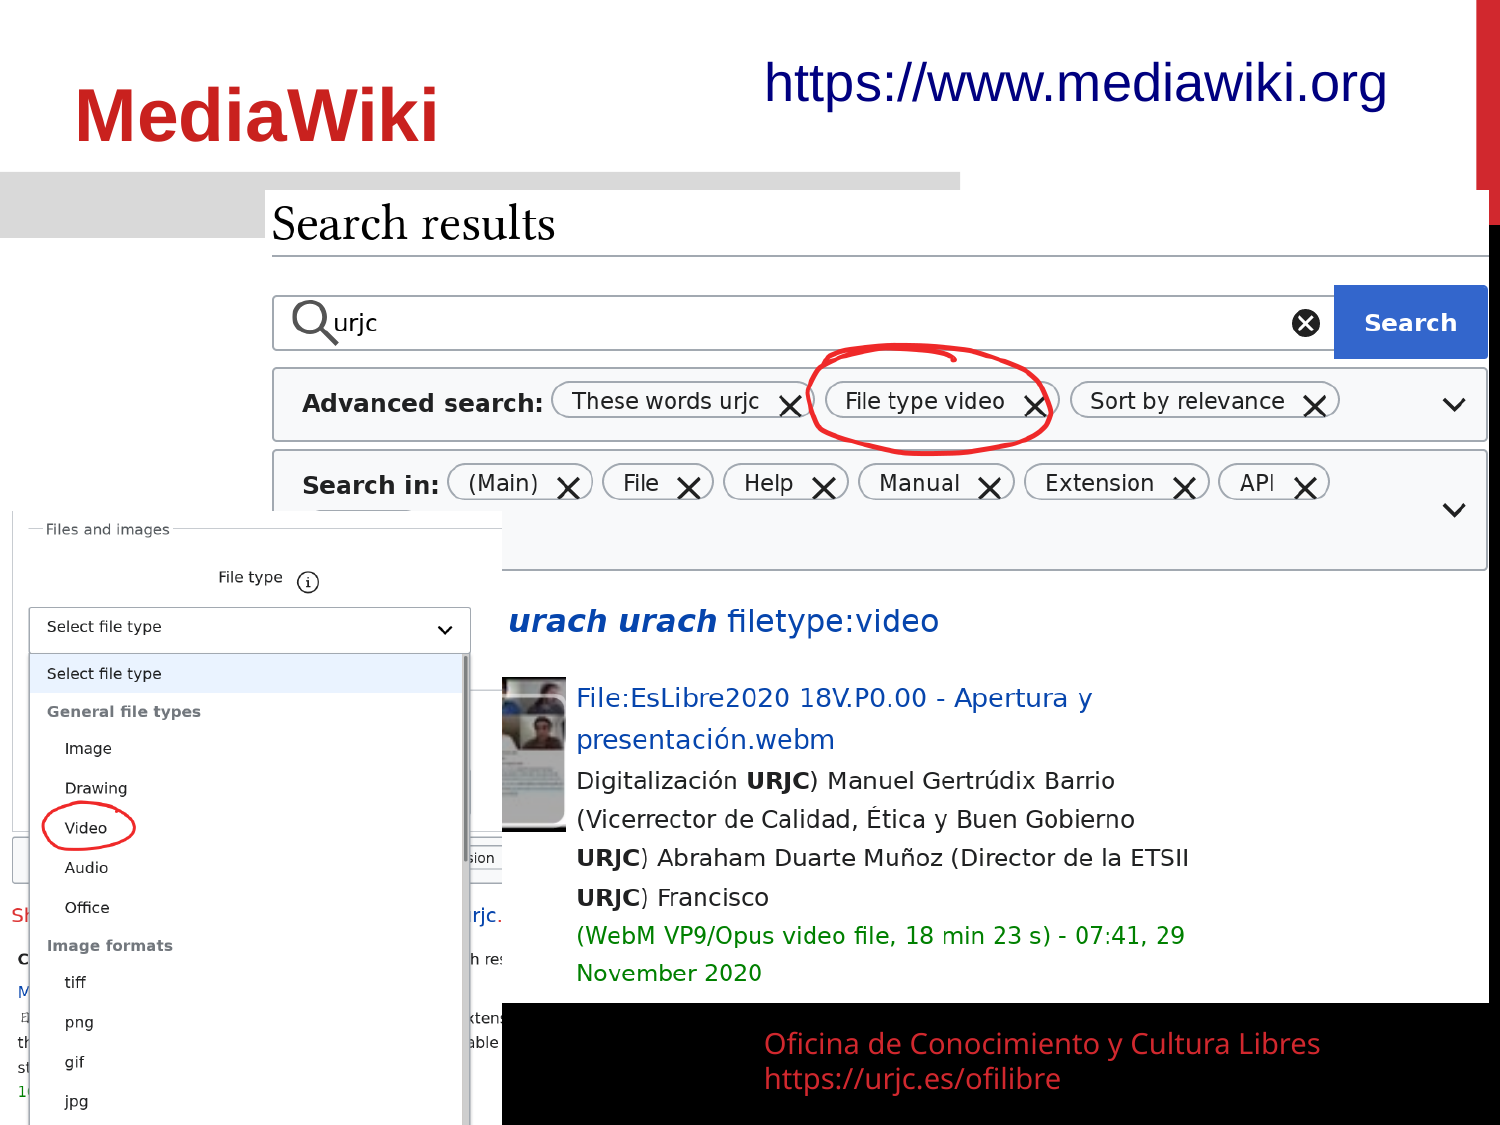

#
https://www.mediawiki.org
MediaWiki
Oficina de Conocimiento y Cultura Libres
https://urjc.es/ofilibre